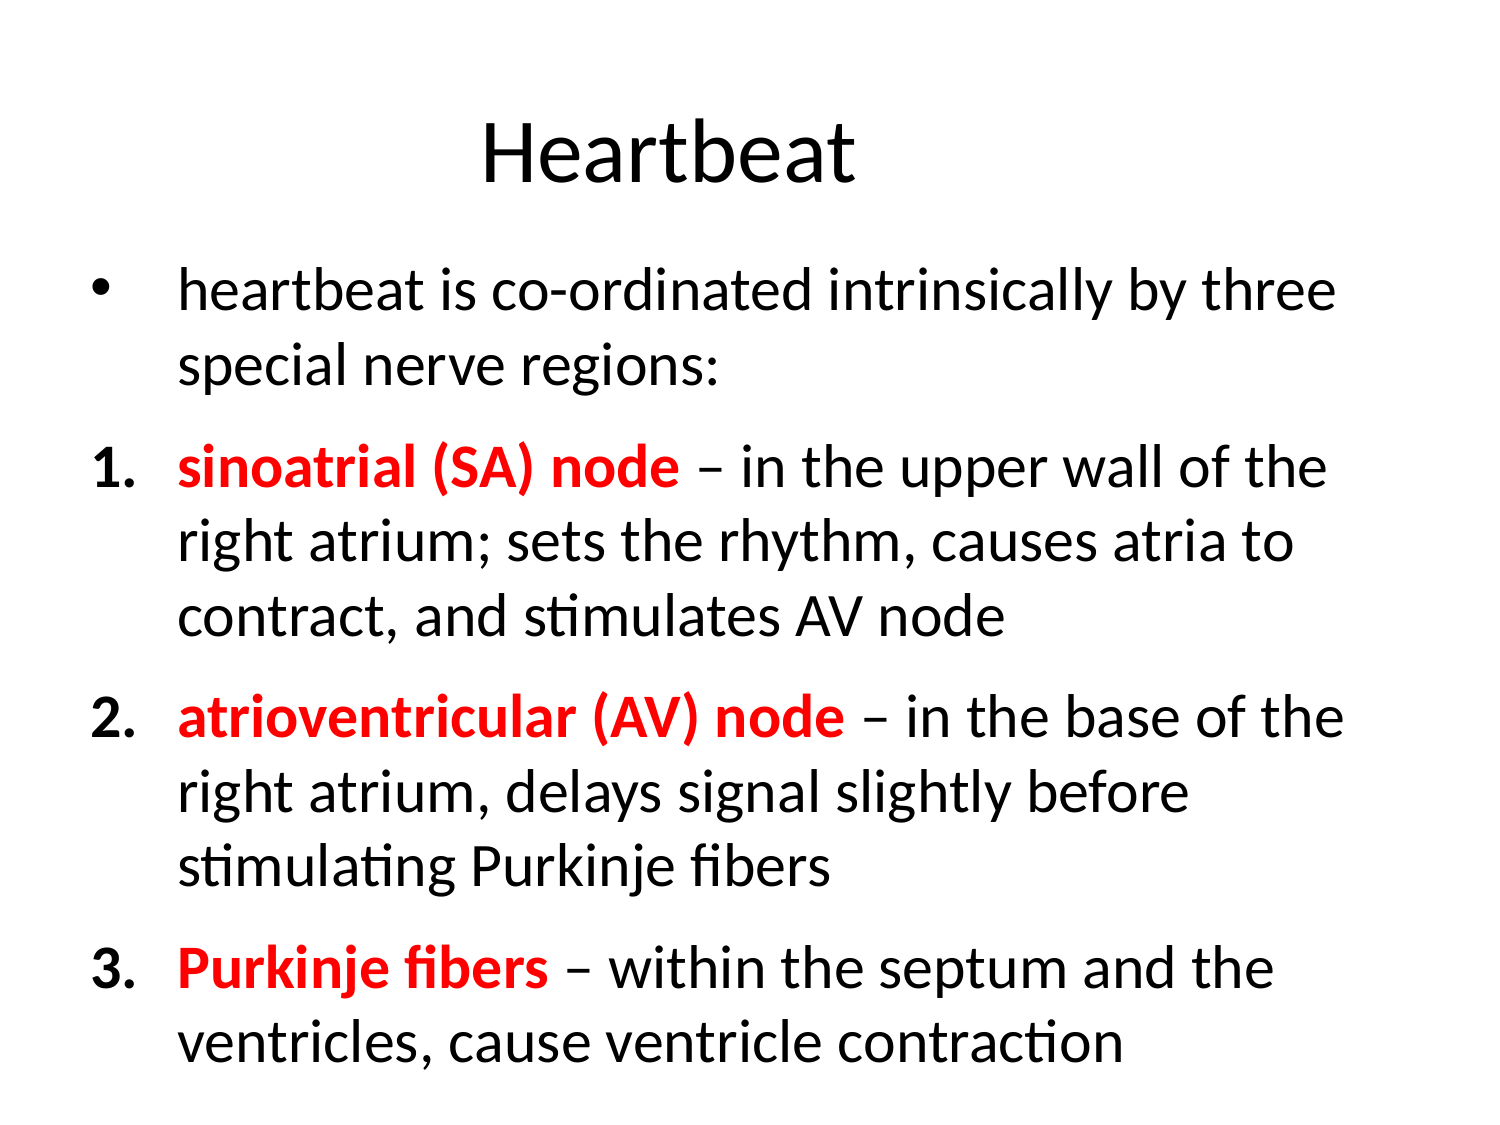

# Heartbeat
heartbeat is co-ordinated intrinsically by three special nerve regions:
sinoatrial (SA) node – in the upper wall of the right atrium; sets the rhythm, causes atria to contract, and stimulates AV node
atrioventricular (AV) node – in the base of the right atrium, delays signal slightly before stimulating Purkinje fibers
Purkinje fibers – within the septum and the ventricles, cause ventricle contraction